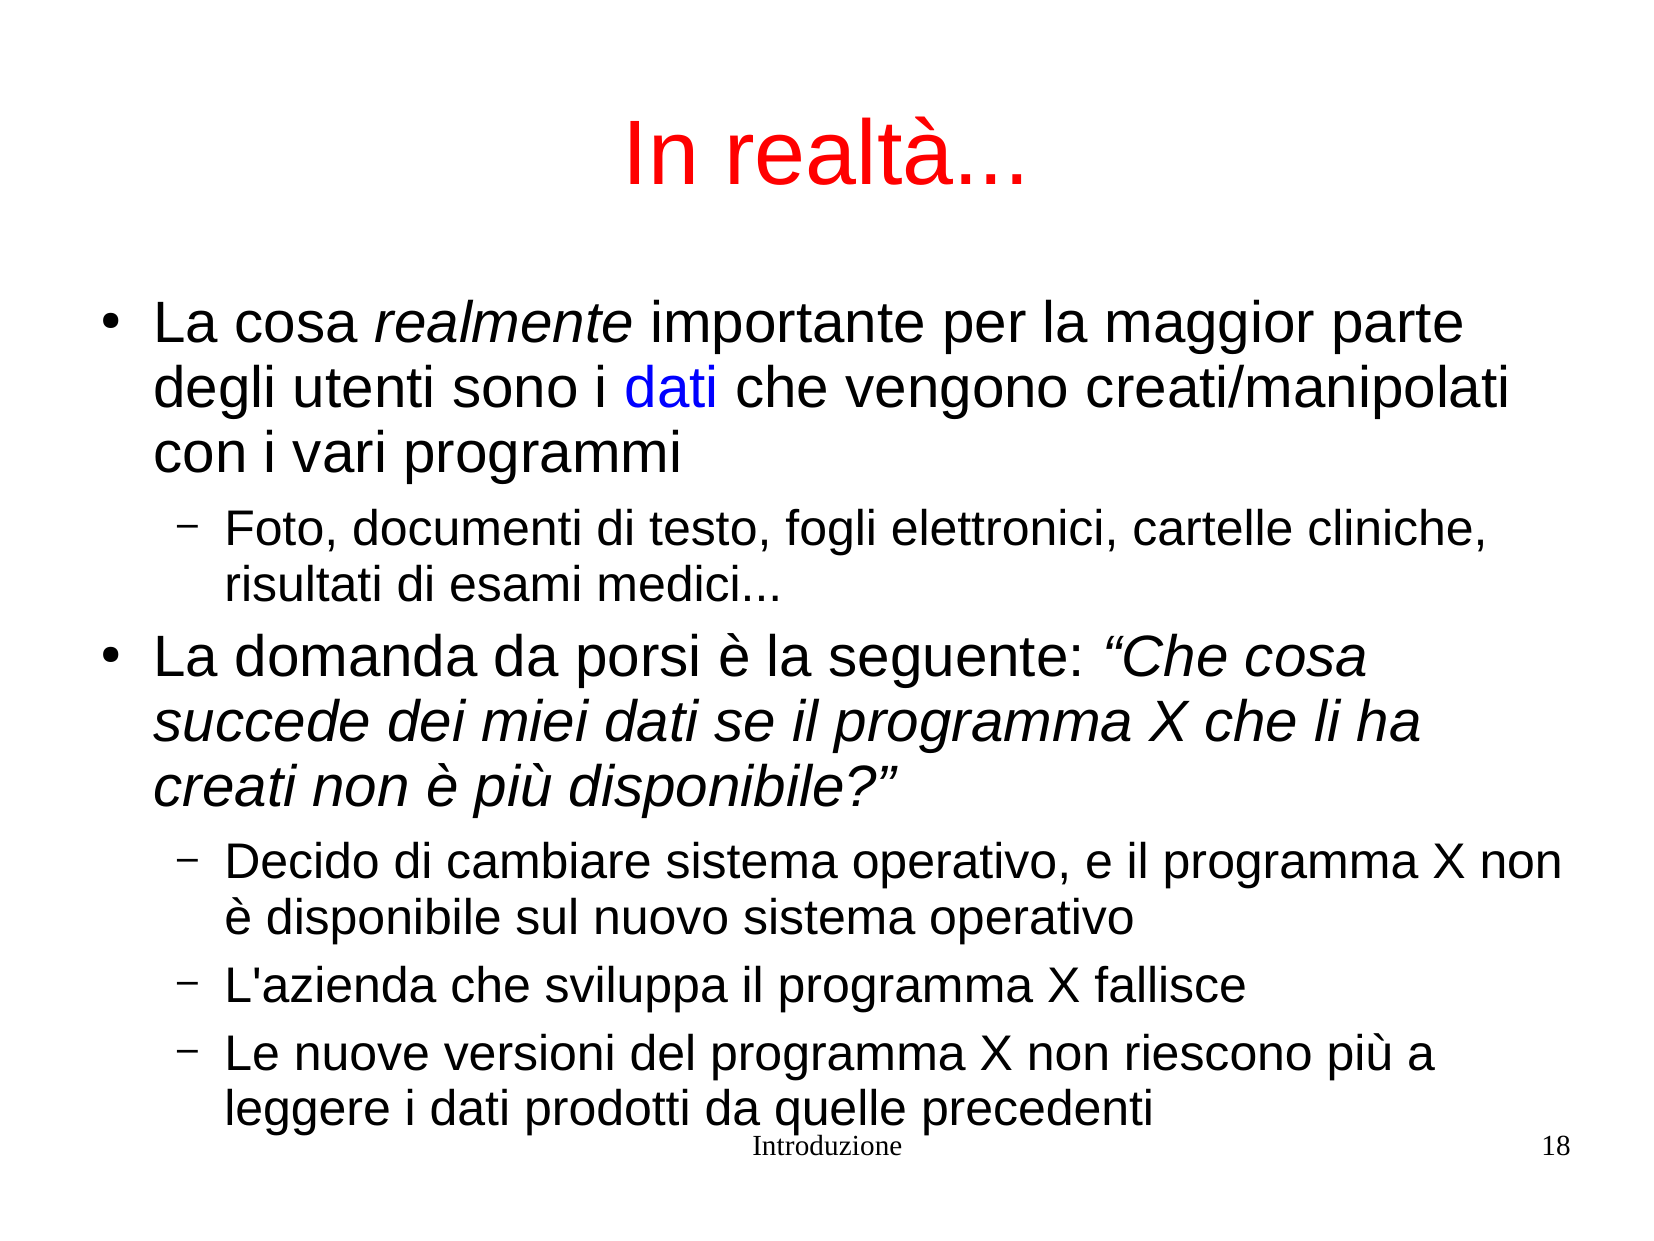

# In realtà...
La cosa realmente importante per la maggior parte degli utenti sono i dati che vengono creati/manipolati con i vari programmi
Foto, documenti di testo, fogli elettronici, cartelle cliniche, risultati di esami medici...
La domanda da porsi è la seguente: “Che cosa succede dei miei dati se il programma X che li ha creati non è più disponibile?”
Decido di cambiare sistema operativo, e il programma X non è disponibile sul nuovo sistema operativo
L'azienda che sviluppa il programma X fallisce
Le nuove versioni del programma X non riescono più a leggere i dati prodotti da quelle precedenti
Introduzione
18